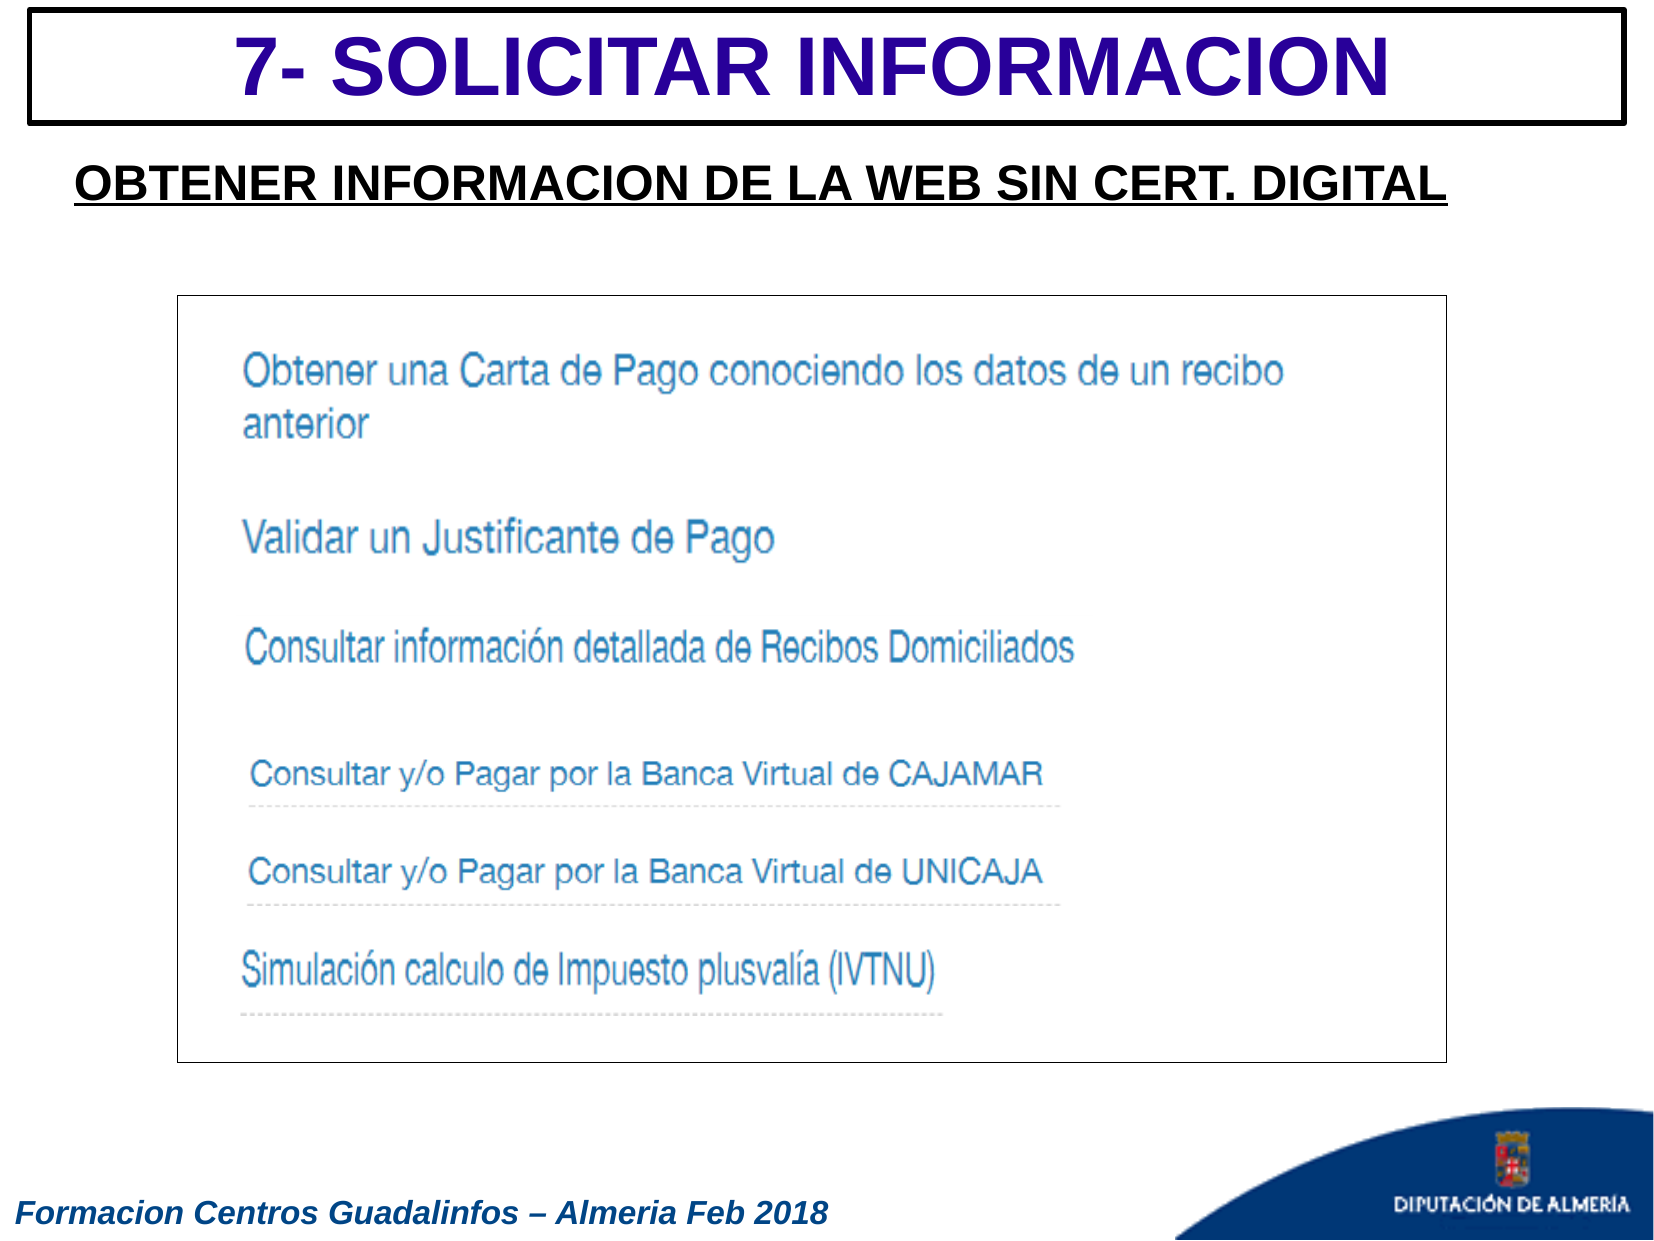

7- SOLICITAR INFORMACION
OBTENER INFORMACION DE LA WEB SIN CERT. DIGITAL
Formacion Centros Guadalinfos – Almeria Feb 2018